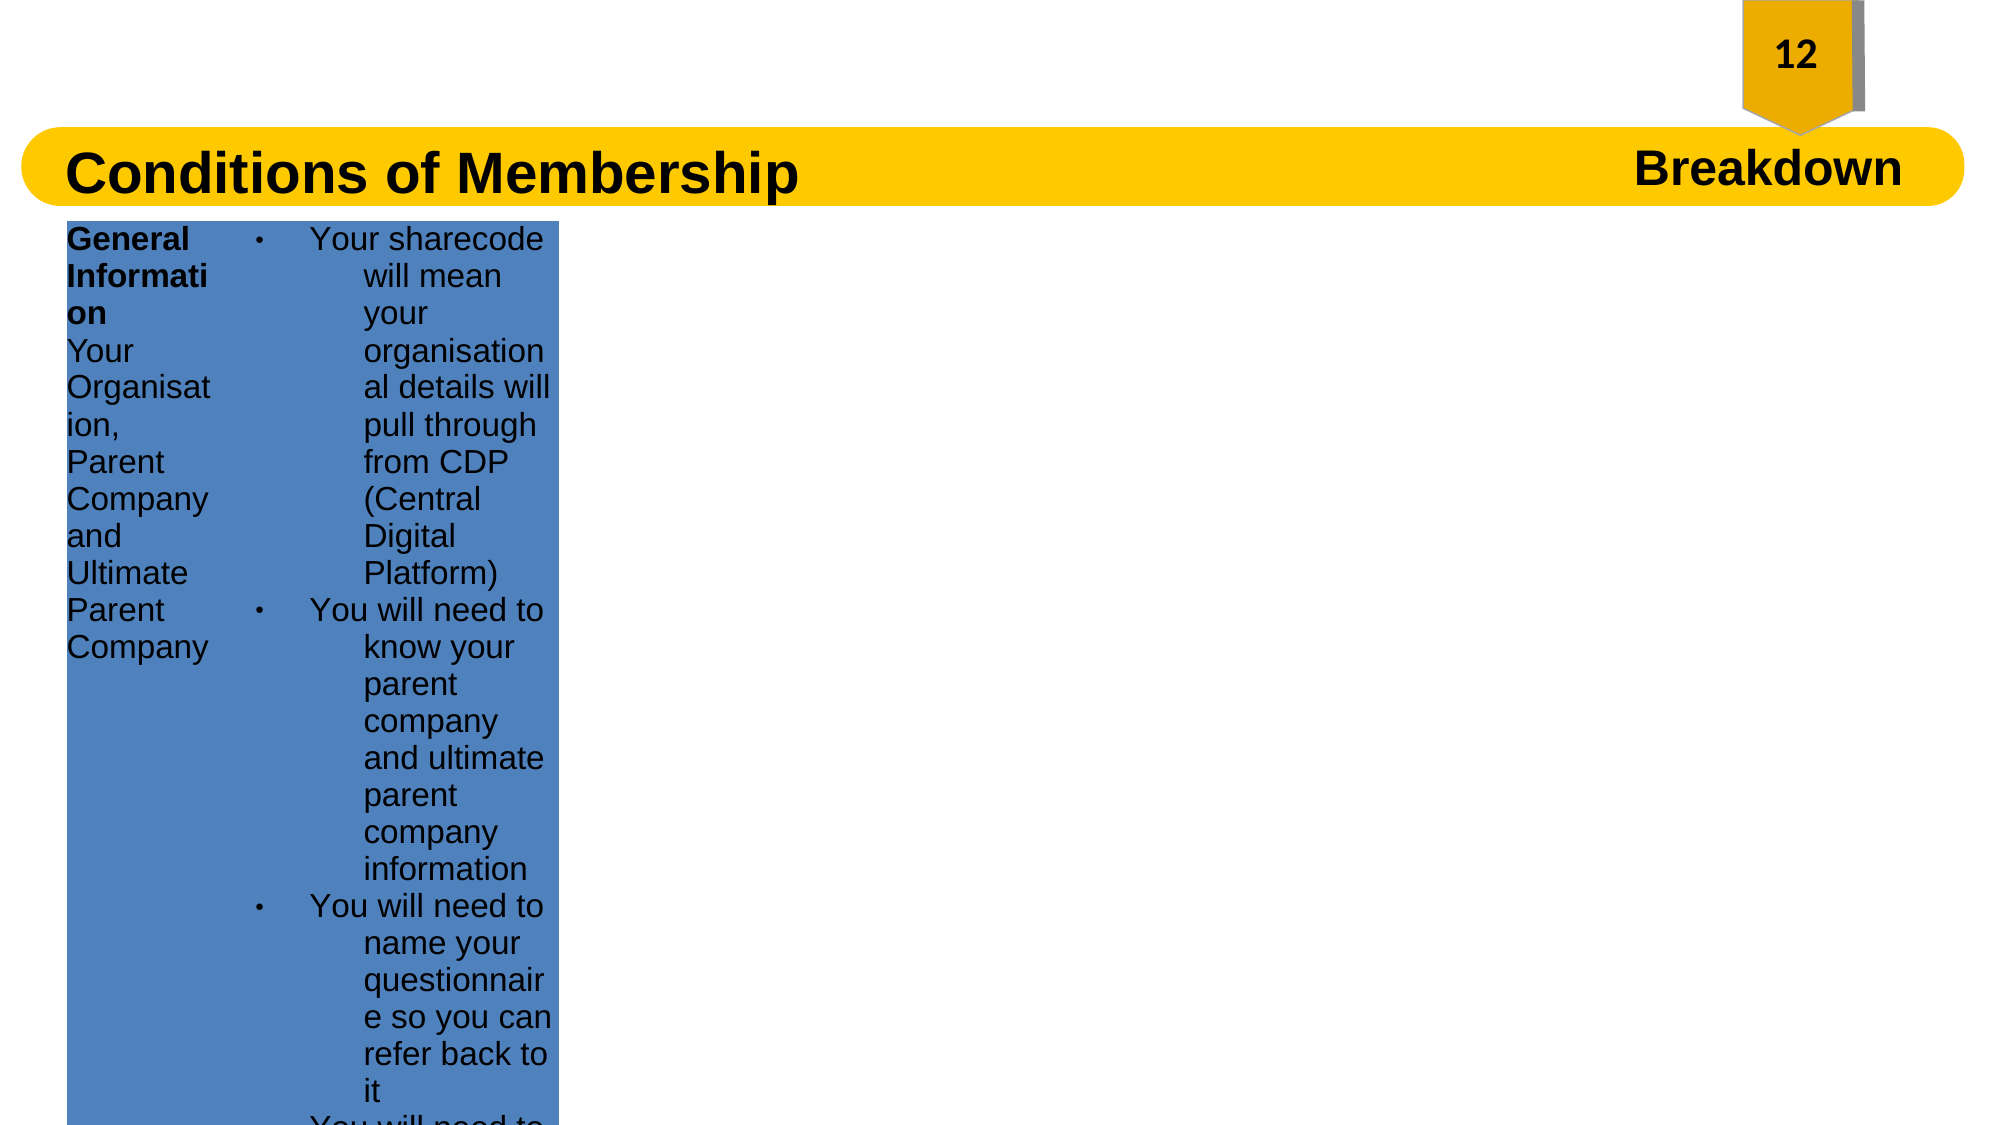

12
Conditions of Membership
# Breakdown
| General Information Your Organisation, Parent Company and Ultimate Parent Company | Your sharecode will mean your organisational details will pull through from CDP (Central Digital Platform) You will need to know your parent company and ultimate parent company information You will need to name your questionnaire so you can refer back to it You will need to provide your DUNS number |
| --- | --- |
| Subcontractors and Associated Persons | You will need to provide full details of any subcontractors and associated persons (Guidance notes are provided as to who classes as a subcontractor/associated person) Each subcontractor will need to be registered on the Central Digital Platform (CDP) |
| Insurance Requirements | You will need to confirm that you will obtain the required insurances as set by the customer as part of their competitive flexible procedure. Crown Commercial Service have recommended the following minimum levels of insurance to customers using this dynamic market: £5,000,000 - Employer's (Compulsory) Liability Insurance £1,000,000 - Public Liability Insurance £1,000,000 - Product Liability Insurance £1,000,000 - Professional Indemnity Insurance A buyer may change these in their conditions of participation in the Tender Notice |